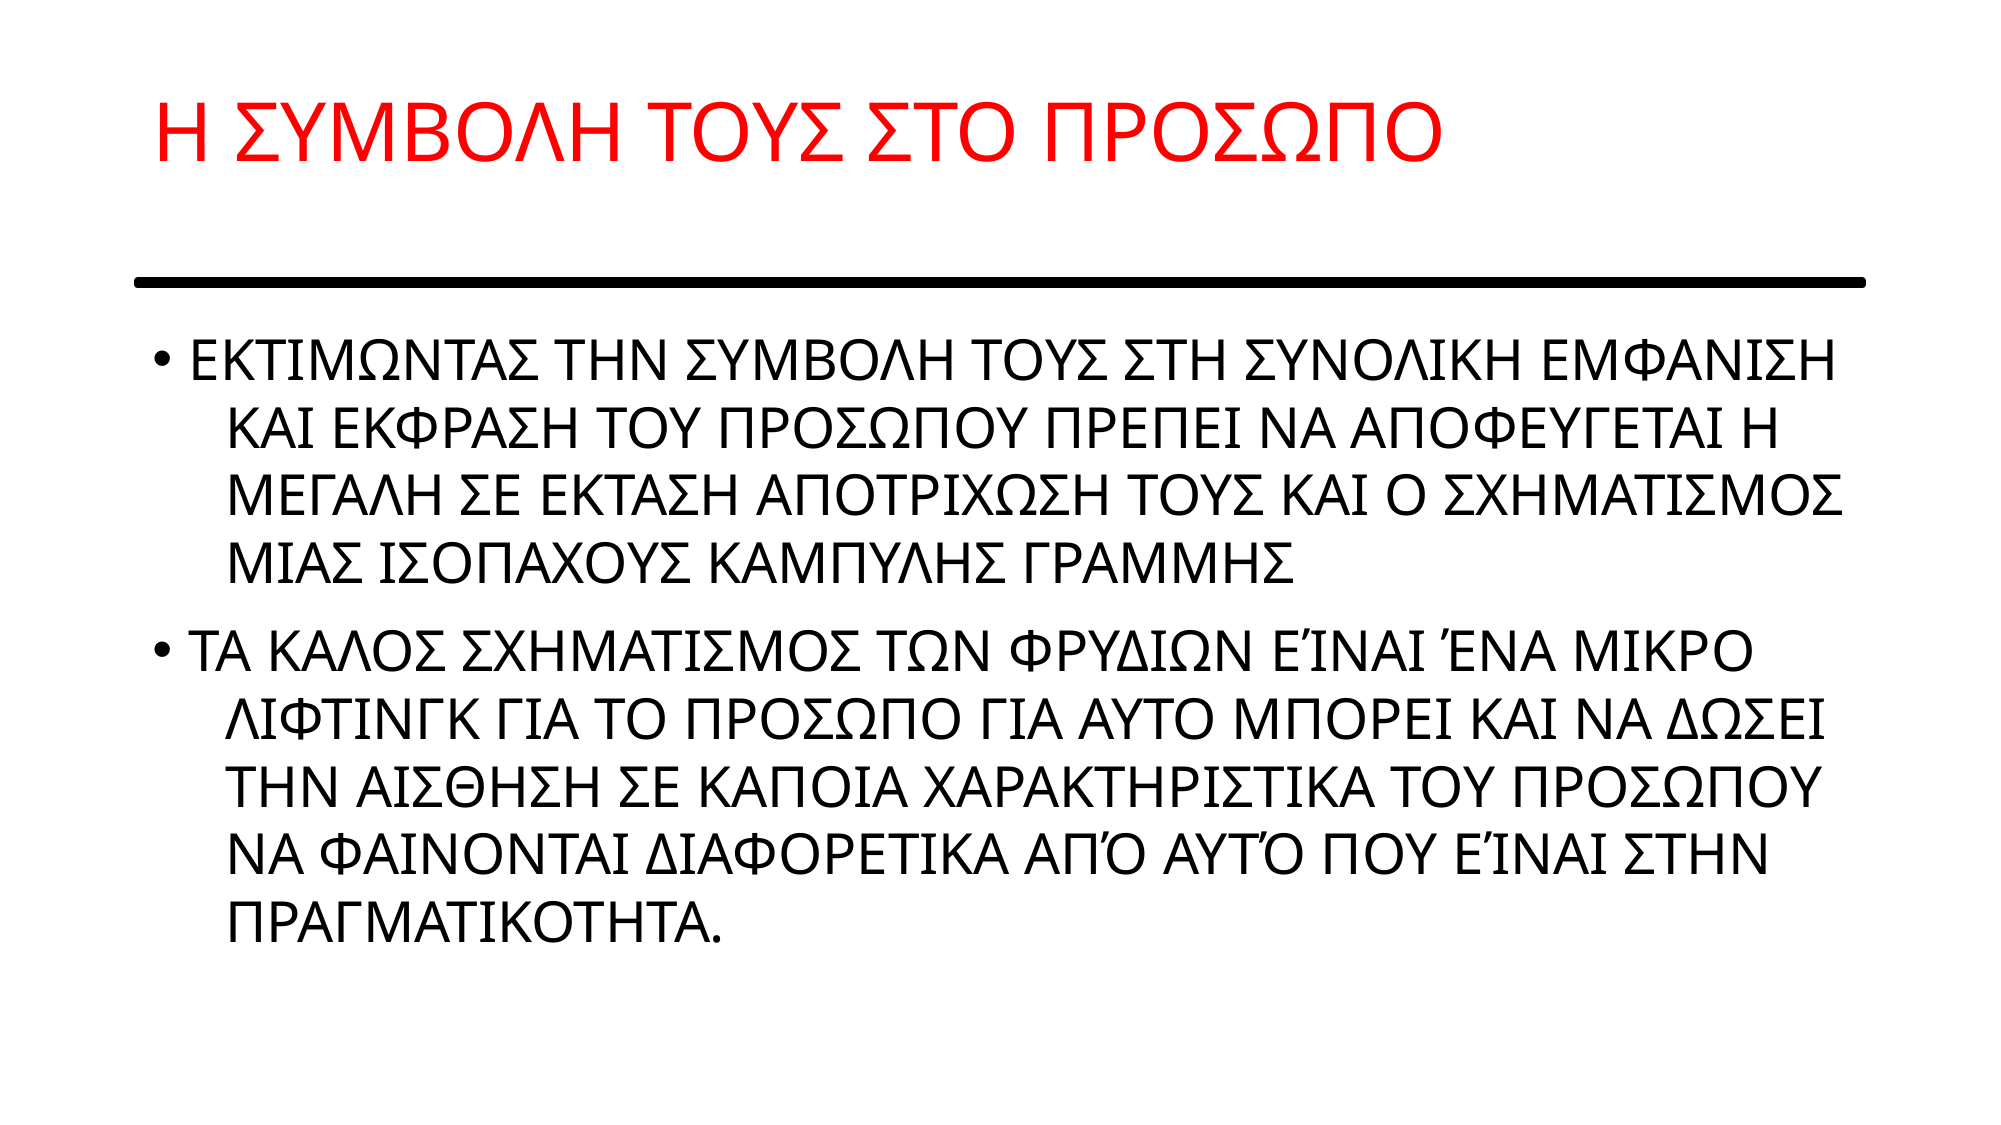

# Η ΣΥΜΒΟΛΗ ΤΟΥΣ ΣΤΟ ΠΡΟΣΩΠΟ
ΕΚΤΙΜΩΝΤΑΣ ΤΗΝ ΣΥΜΒΟΛΗ ΤΟΥΣ ΣΤΗ ΣΥΝΟΛΙΚΗ ΕΜΦΑΝΙΣΗ ΚΑΙ ΕΚΦΡΑΣΗ ΤΟΥ ΠΡΟΣΩΠΟΥ ΠΡΕΠΕΙ ΝΑ ΑΠΟΦΕΥΓΕΤΑΙ Η ΜΕΓΑΛΗ ΣΕ ΕΚΤΑΣΗ ΑΠΟΤΡΙΧΩΣΗ ΤΟΥΣ ΚΑΙ Ο ΣΧΗΜΑΤΙΣΜΟΣ ΜΙΑΣ ΙΣΟΠΑΧΟΥΣ ΚΑΜΠΥΛΗΣ ΓΡΑΜΜΗΣ
ΤΑ ΚΑΛΟΣ ΣΧΗΜΑΤΙΣΜΟΣ ΤΩΝ ΦΡΥΔΙΩΝ ΕΊΝΑΙ ΈΝΑ ΜΙΚΡΟ ΛΙΦΤΙΝΓΚ ΓΙΑ ΤΟ ΠΡΟΣΩΠΟ ΓΙΑ ΑΥΤΟ ΜΠΟΡΕΙ ΚΑΙ ΝΑ ΔΩΣΕΙ ΤΗΝ ΑΙΣΘΗΣΗ ΣΕ ΚΑΠΟΙΑ ΧΑΡΑΚΤΗΡΙΣΤΙΚΑ ΤΟΥ ΠΡΟΣΩΠΟΥ ΝΑ ΦΑΙΝΟΝΤΑΙ ΔΙΑΦΟΡΕΤΙΚΑ ΑΠΌ ΑΥΤΌ ΠΟΥ ΕΊΝΑΙ ΣΤΗΝ ΠΡΑΓΜΑΤΙΚΟΤΗΤΑ.